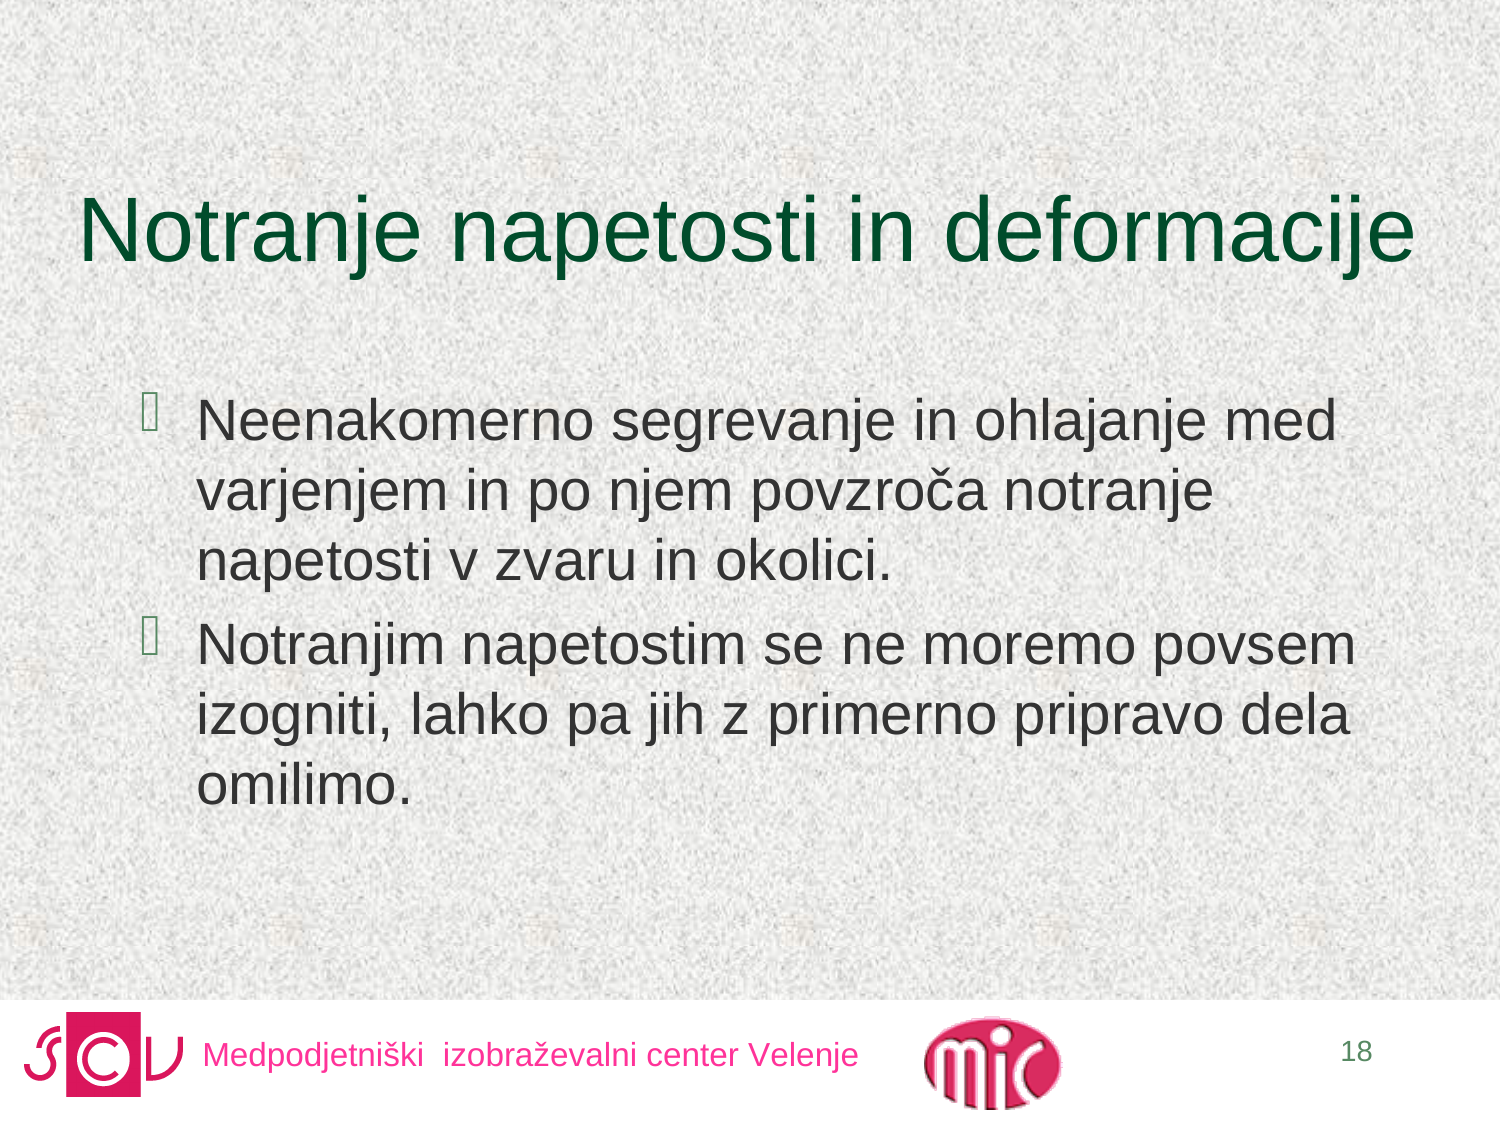

# Notranje napetosti in deformacije
Neenakomerno segrevanje in ohlajanje med varjenjem in po njem povzroča notranje napetosti v zvaru in okolici.
Notranjim napetostim se ne moremo povsem izogniti, lahko pa jih z primerno pripravo dela omilimo.